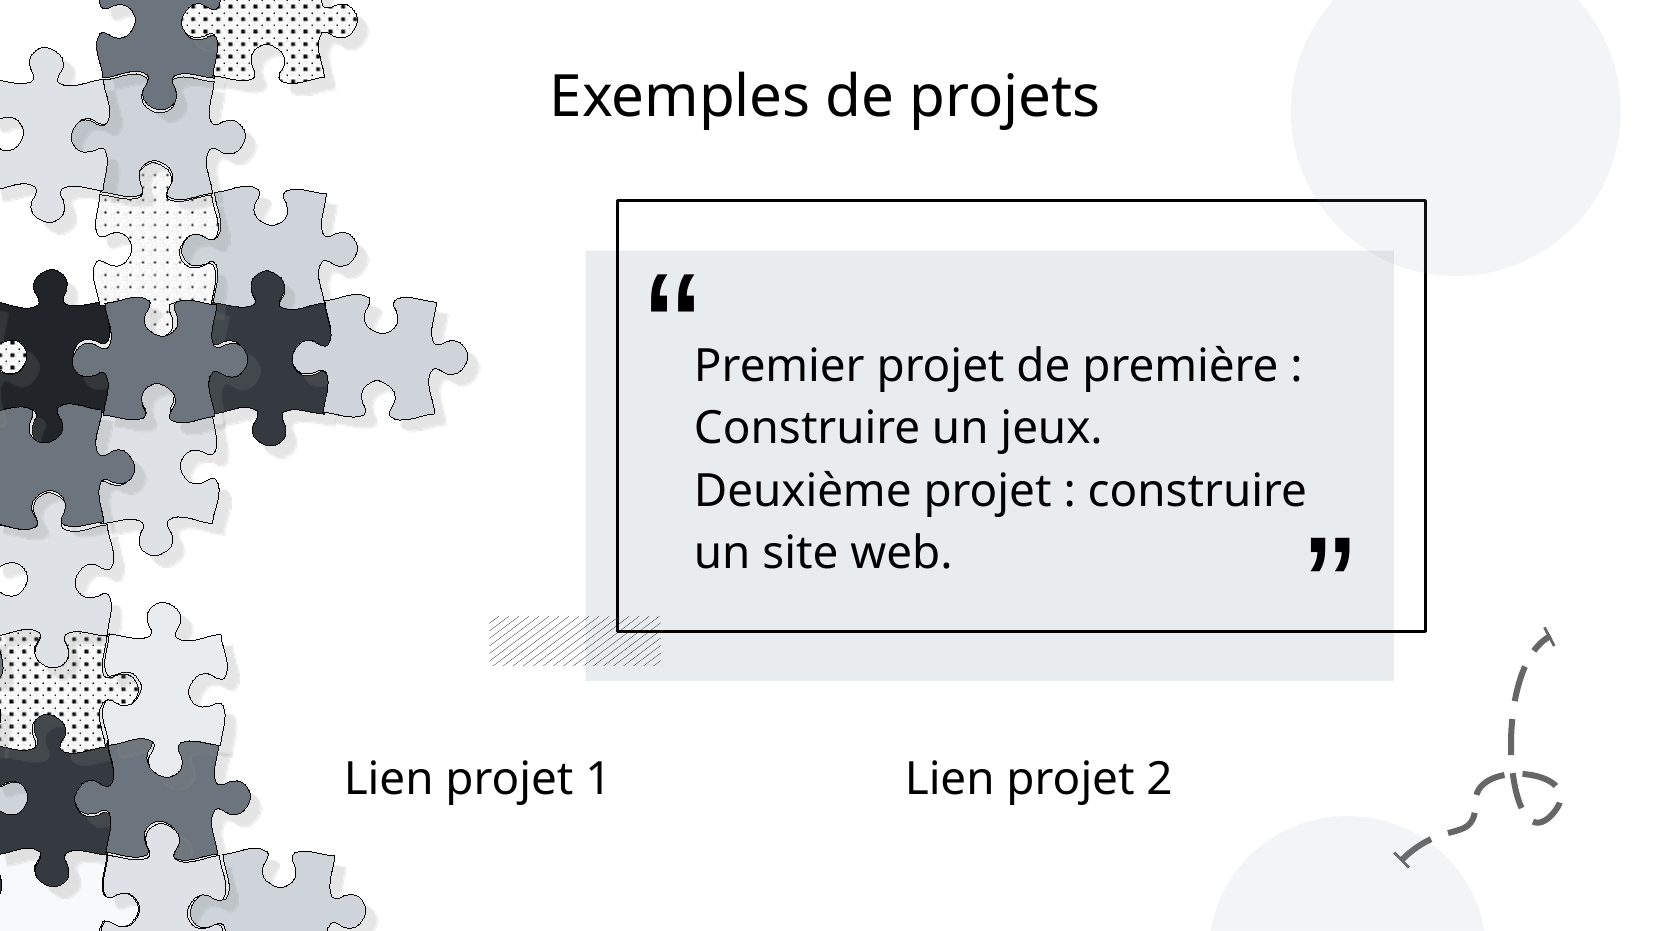

Exemples de projets
Premier projet de première :
Construire un jeux.
Deuxième projet : construire un site web.
Lien projet 1
Lien projet 2